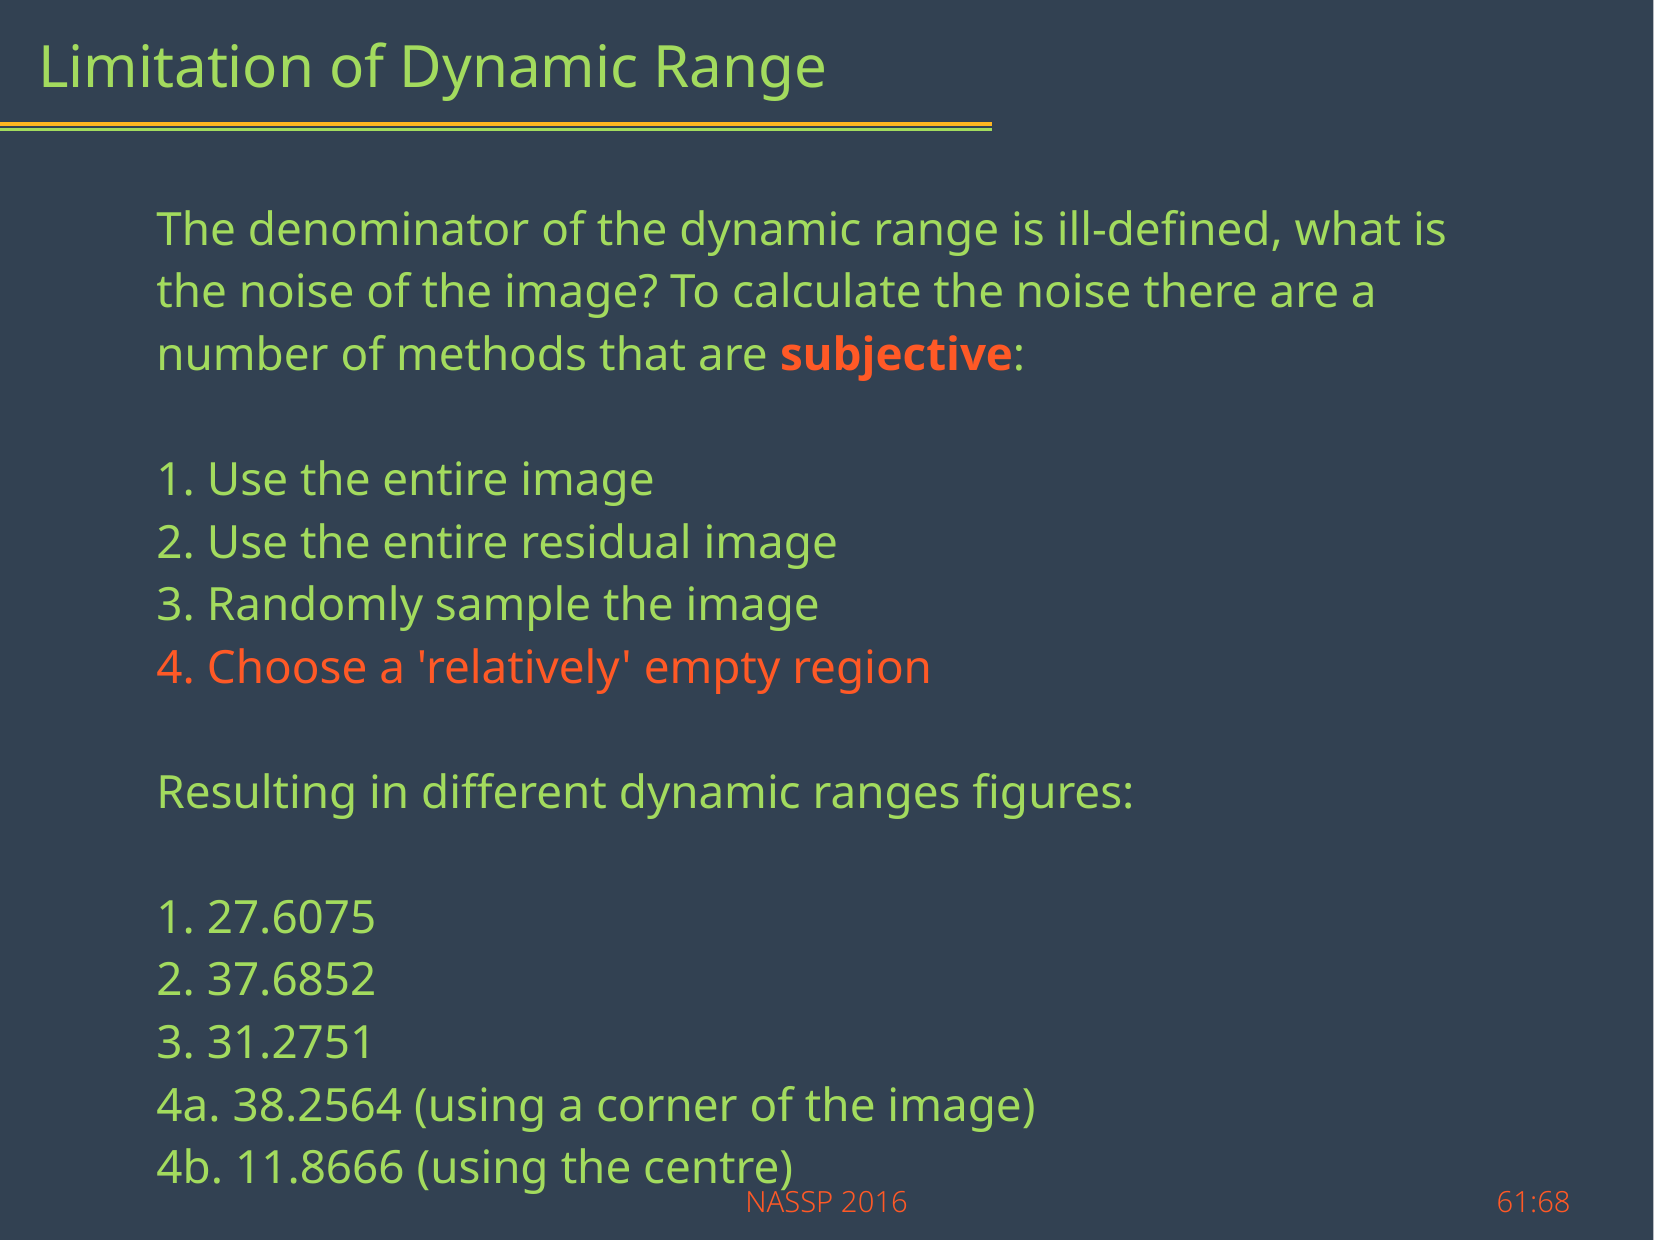

Limitation of Dynamic Range
The denominator of the dynamic range is ill-defined, what is the noise of the image? To calculate the noise there are a number of methods that are subjective:
1. Use the entire image
2. Use the entire residual image
3. Randomly sample the image
4. Choose a 'relatively' empty region
Resulting in different dynamic ranges figures:
1. 27.6075
2. 37.6852
3. 31.2751
4a. 38.2564 (using a corner of the image)
4b. 11.8666 (using the centre)
NASSP 2016
61